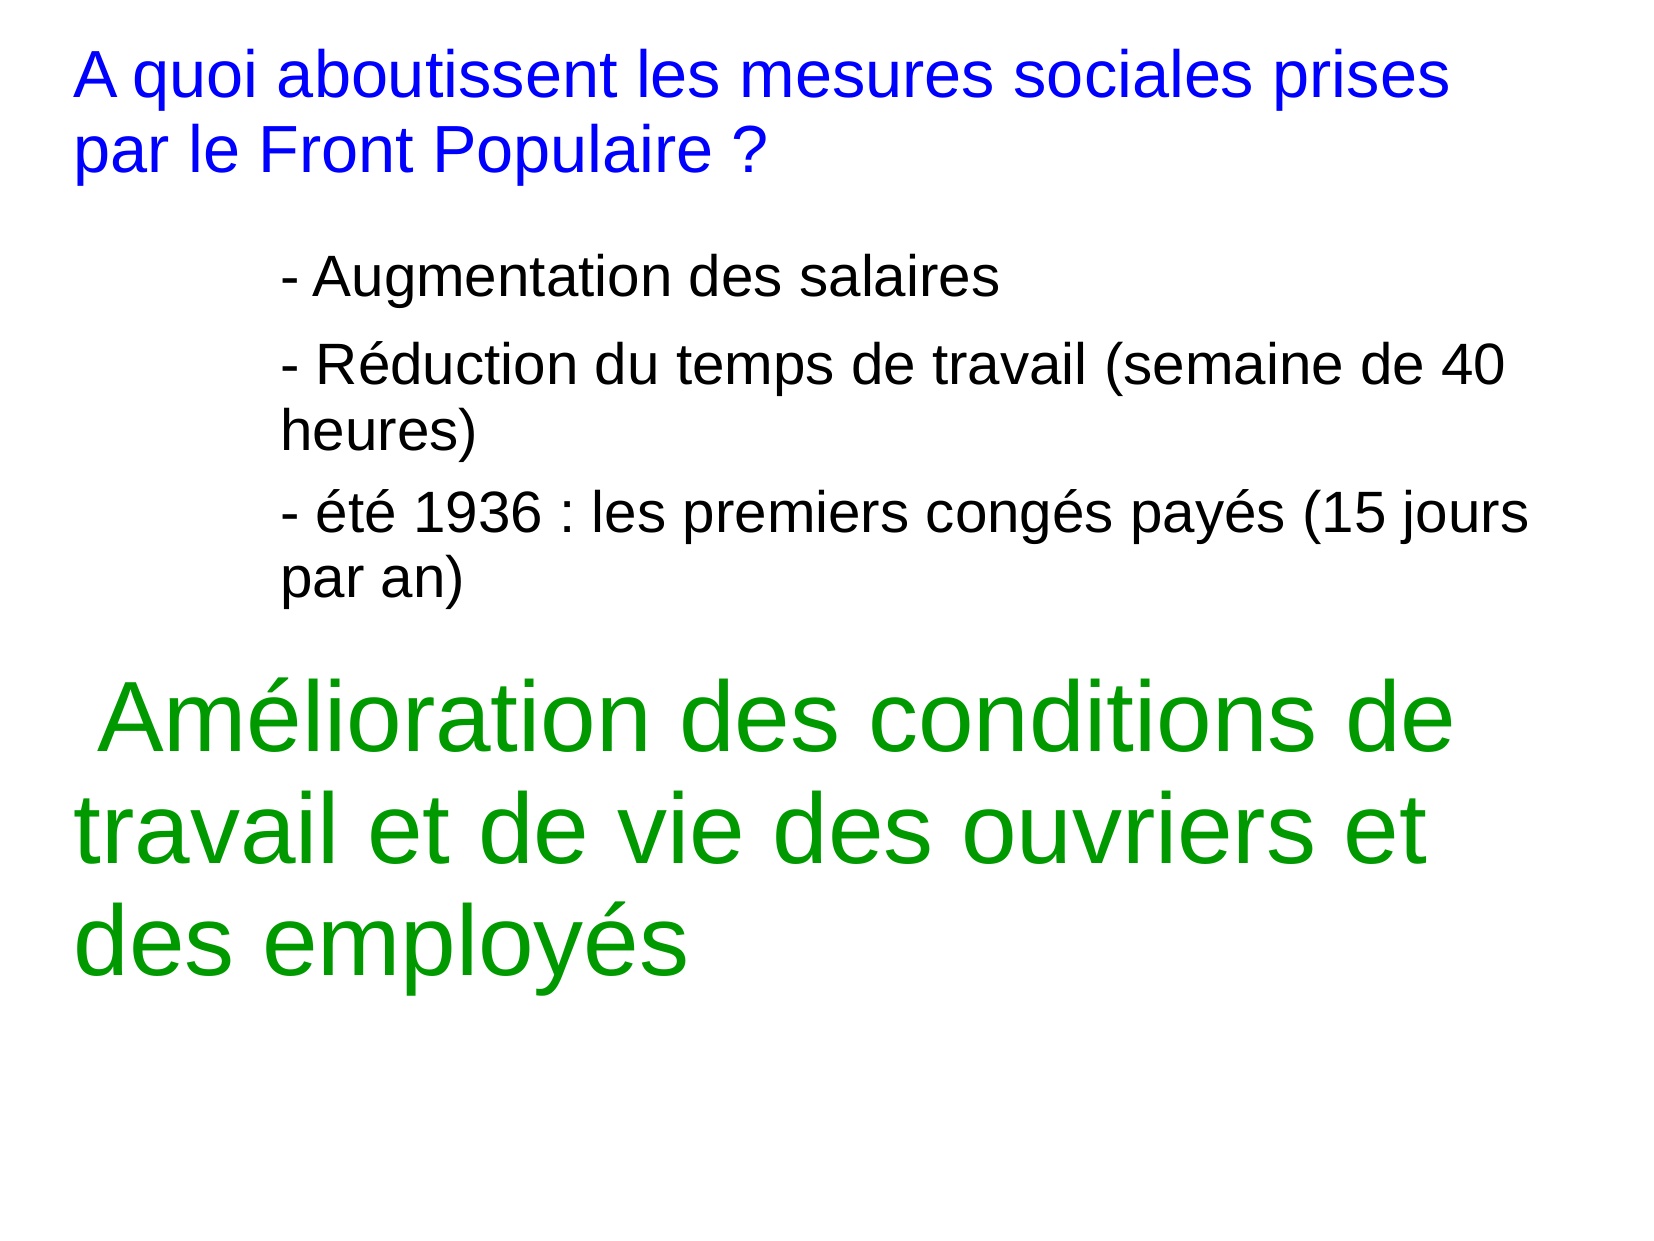

A quoi aboutissent les mesures sociales prises par le Front Populaire ?
- Augmentation des salaires
- Réduction du temps de travail (semaine de 40 heures)
- été 1936 : les premiers congés payés (15 jours par an)
 Amélioration des conditions de travail et de vie des ouvriers et des employés